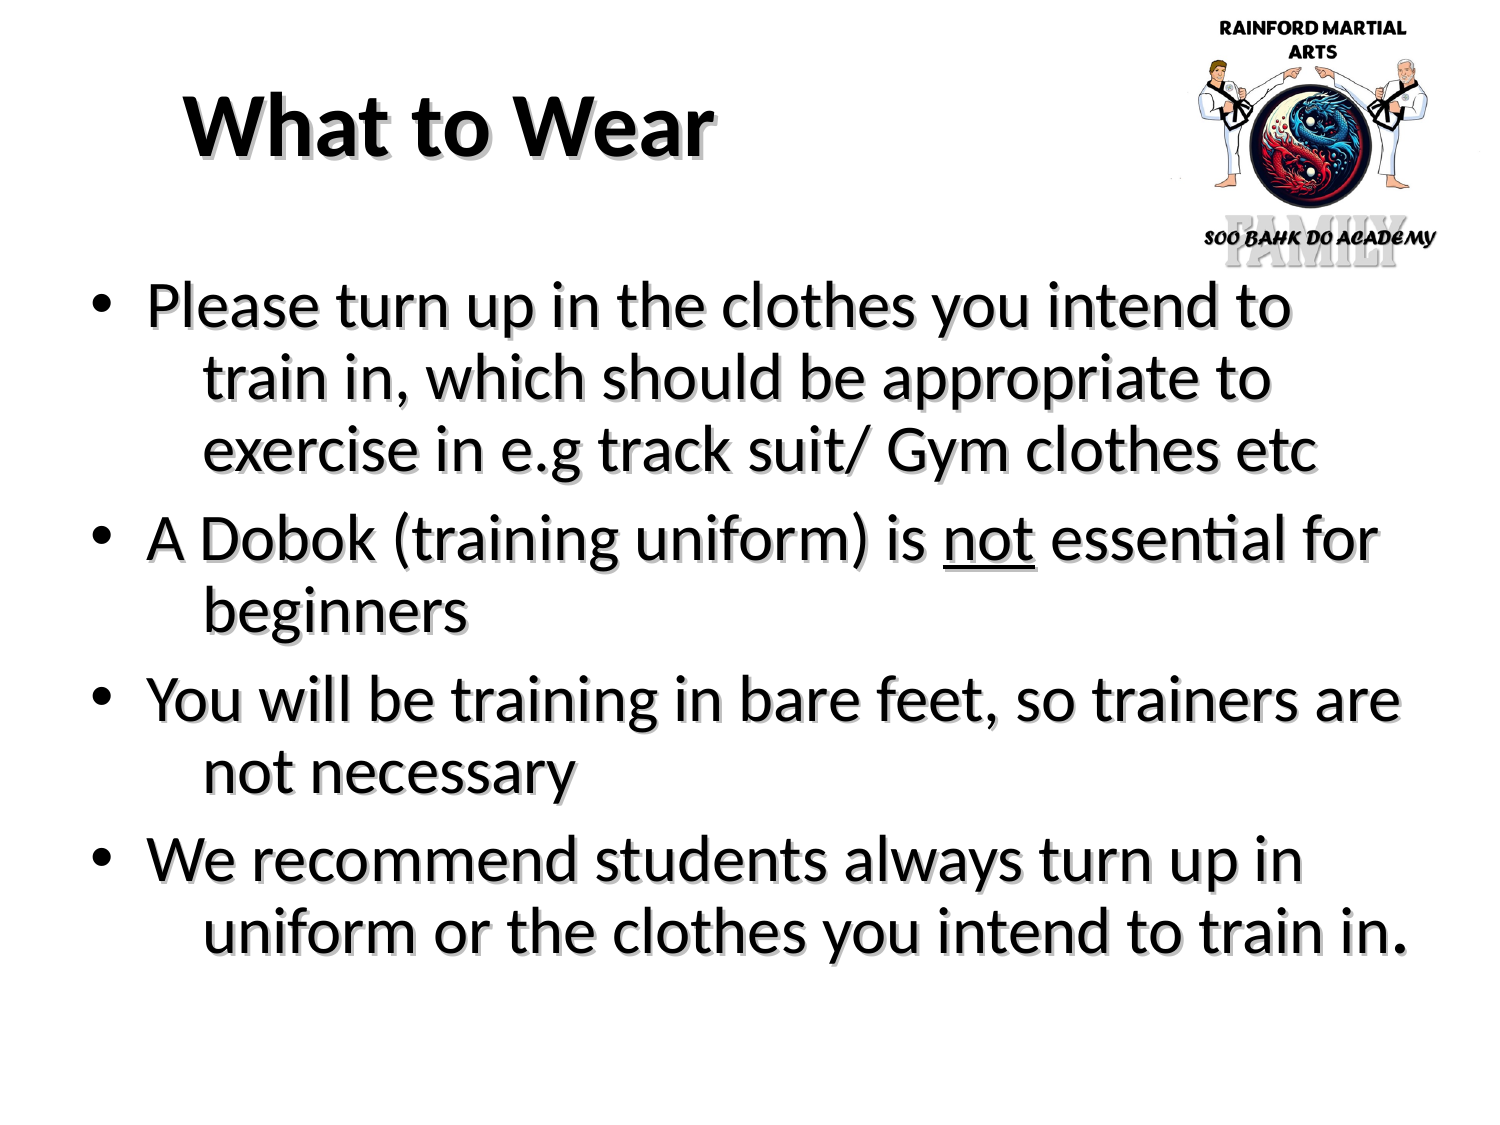

# What to Wear
Please turn up in the clothes you intend to train in, which should be appropriate to exercise in e.g track suit/ Gym clothes etc
A Dobok (training uniform) is not essential for beginners
You will be training in bare feet, so trainers are not necessary
We recommend students always turn up in uniform or the clothes you intend to train in.